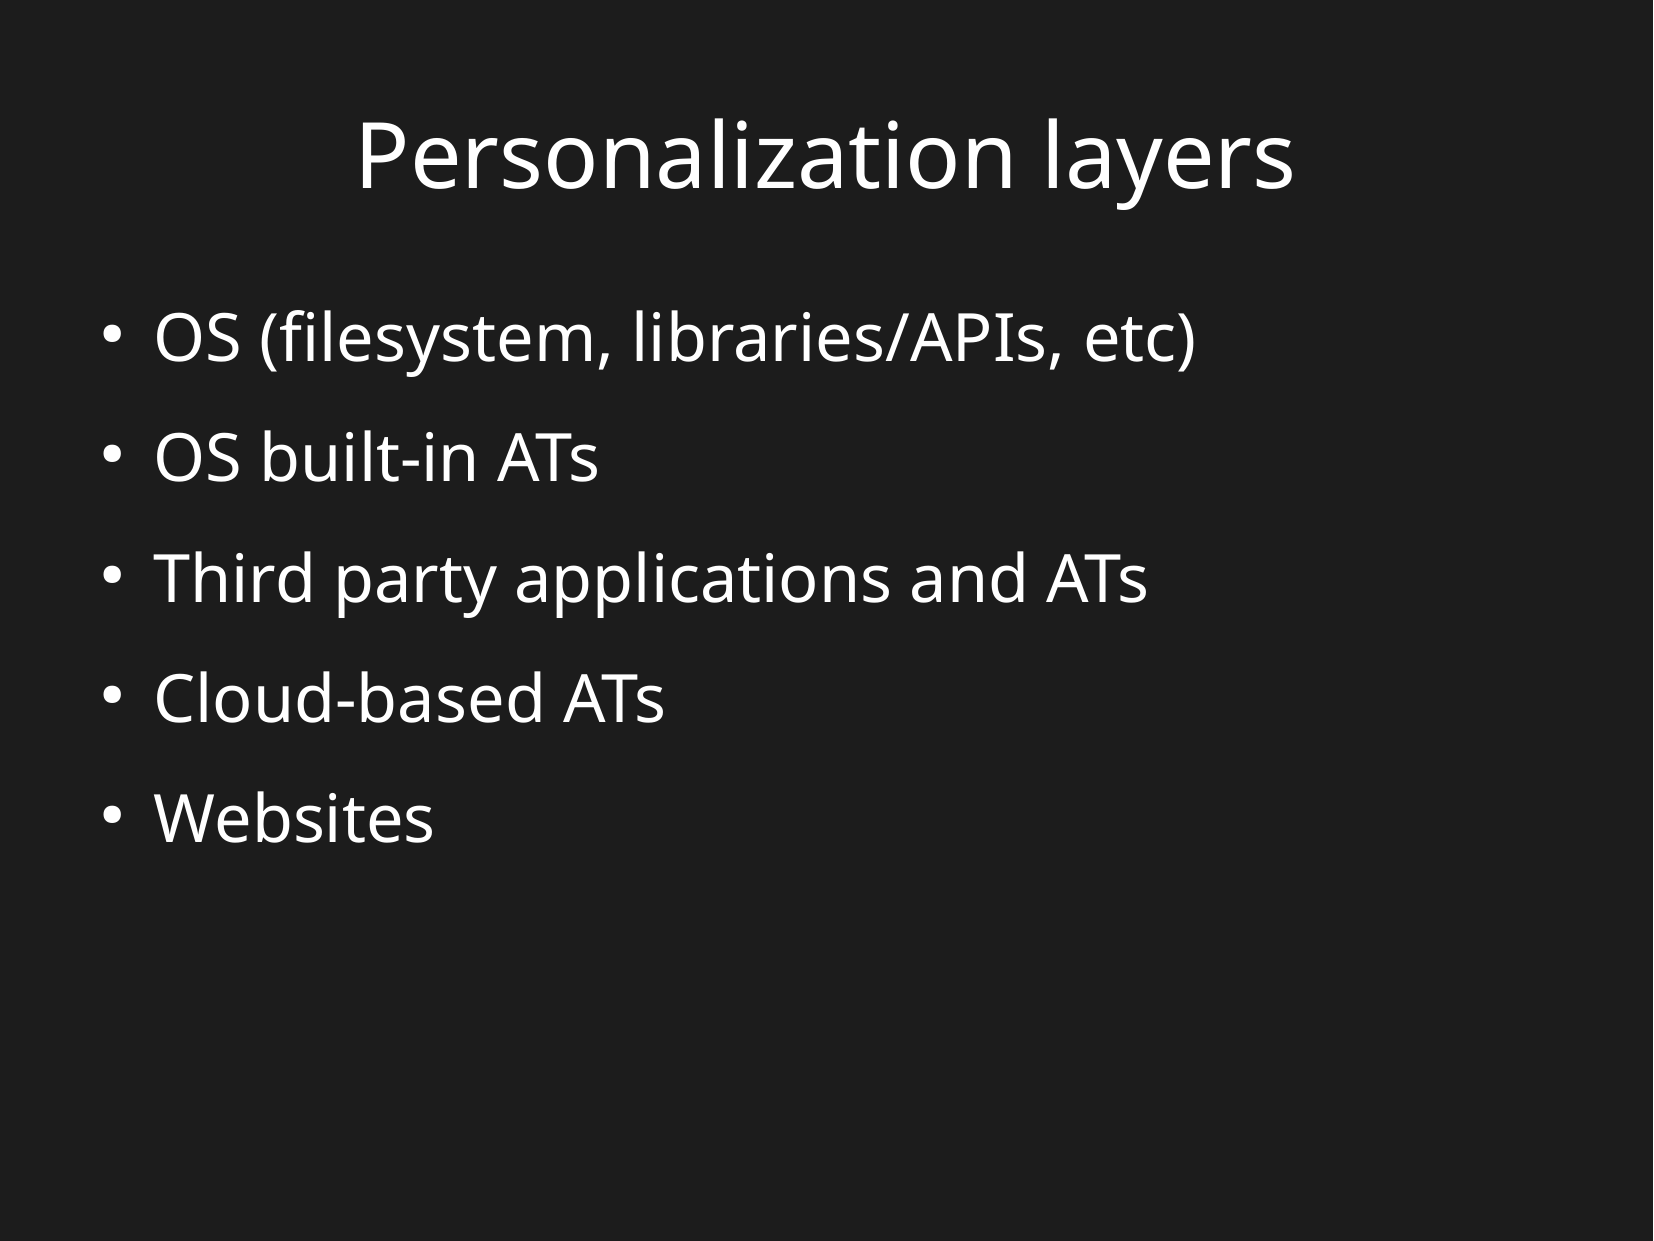

# Personalization layers
OS (filesystem, libraries/APIs, etc)
OS built-in ATs
Third party applications and ATs
Cloud-based ATs
Websites